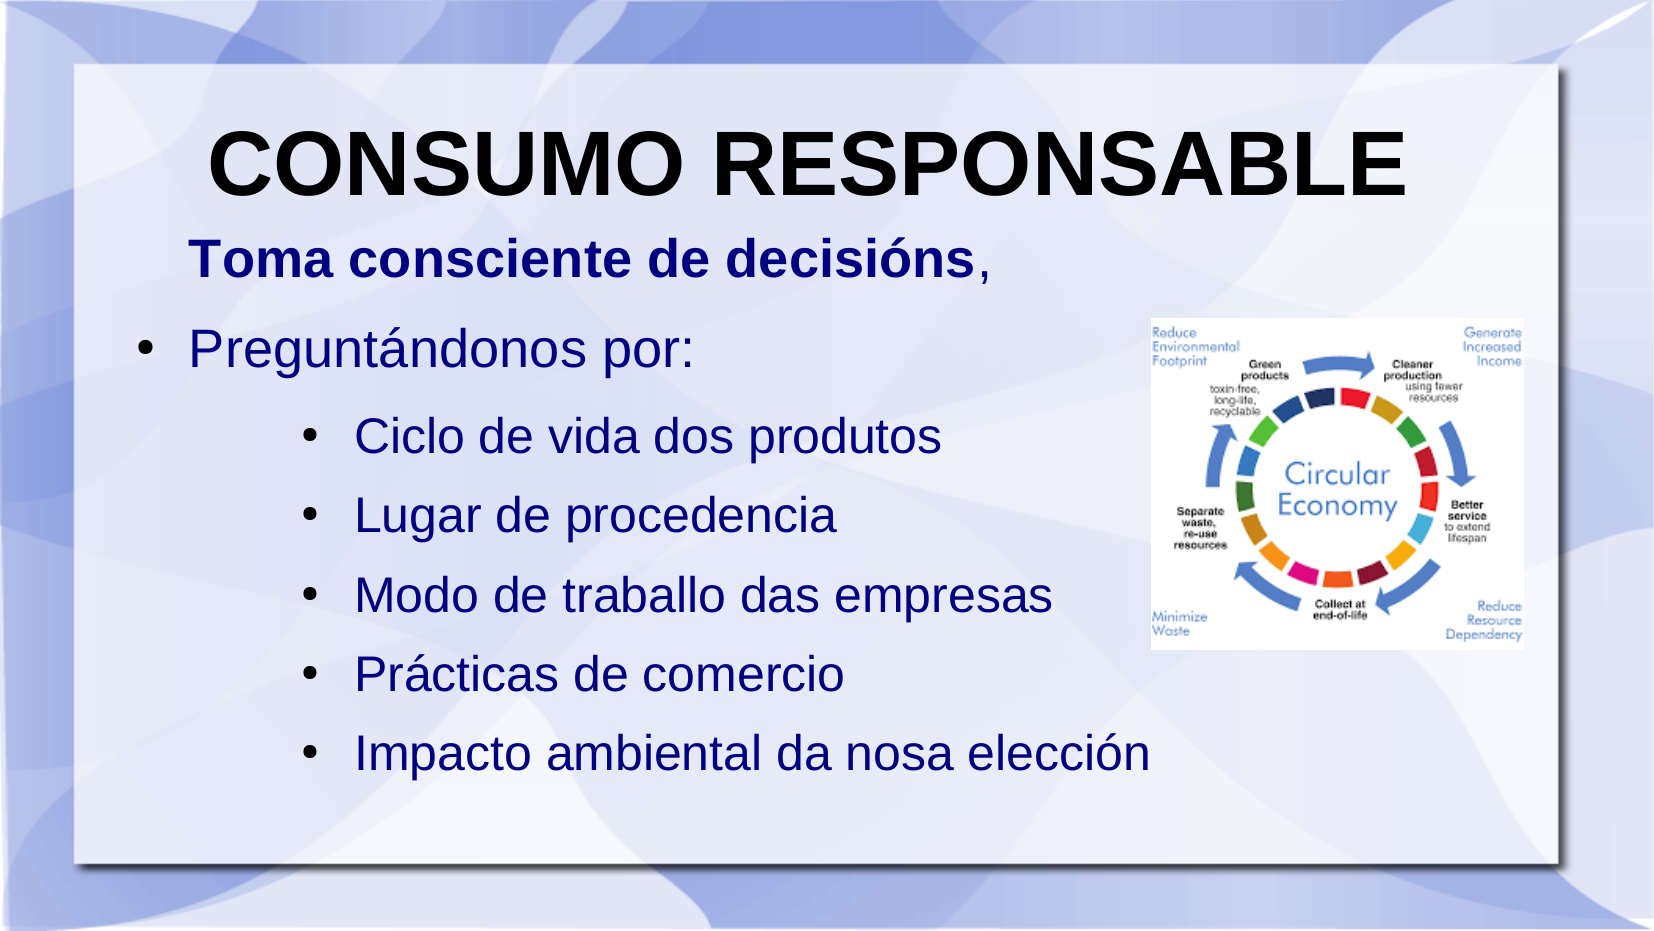

# CONSUMO RESPONSABLE
Toma consciente de decisións,
Preguntándonos por:
Ciclo de vida dos produtos
Lugar de procedencia
Modo de traballo das empresas
Prácticas de comercio
Impacto ambiental da nosa elección